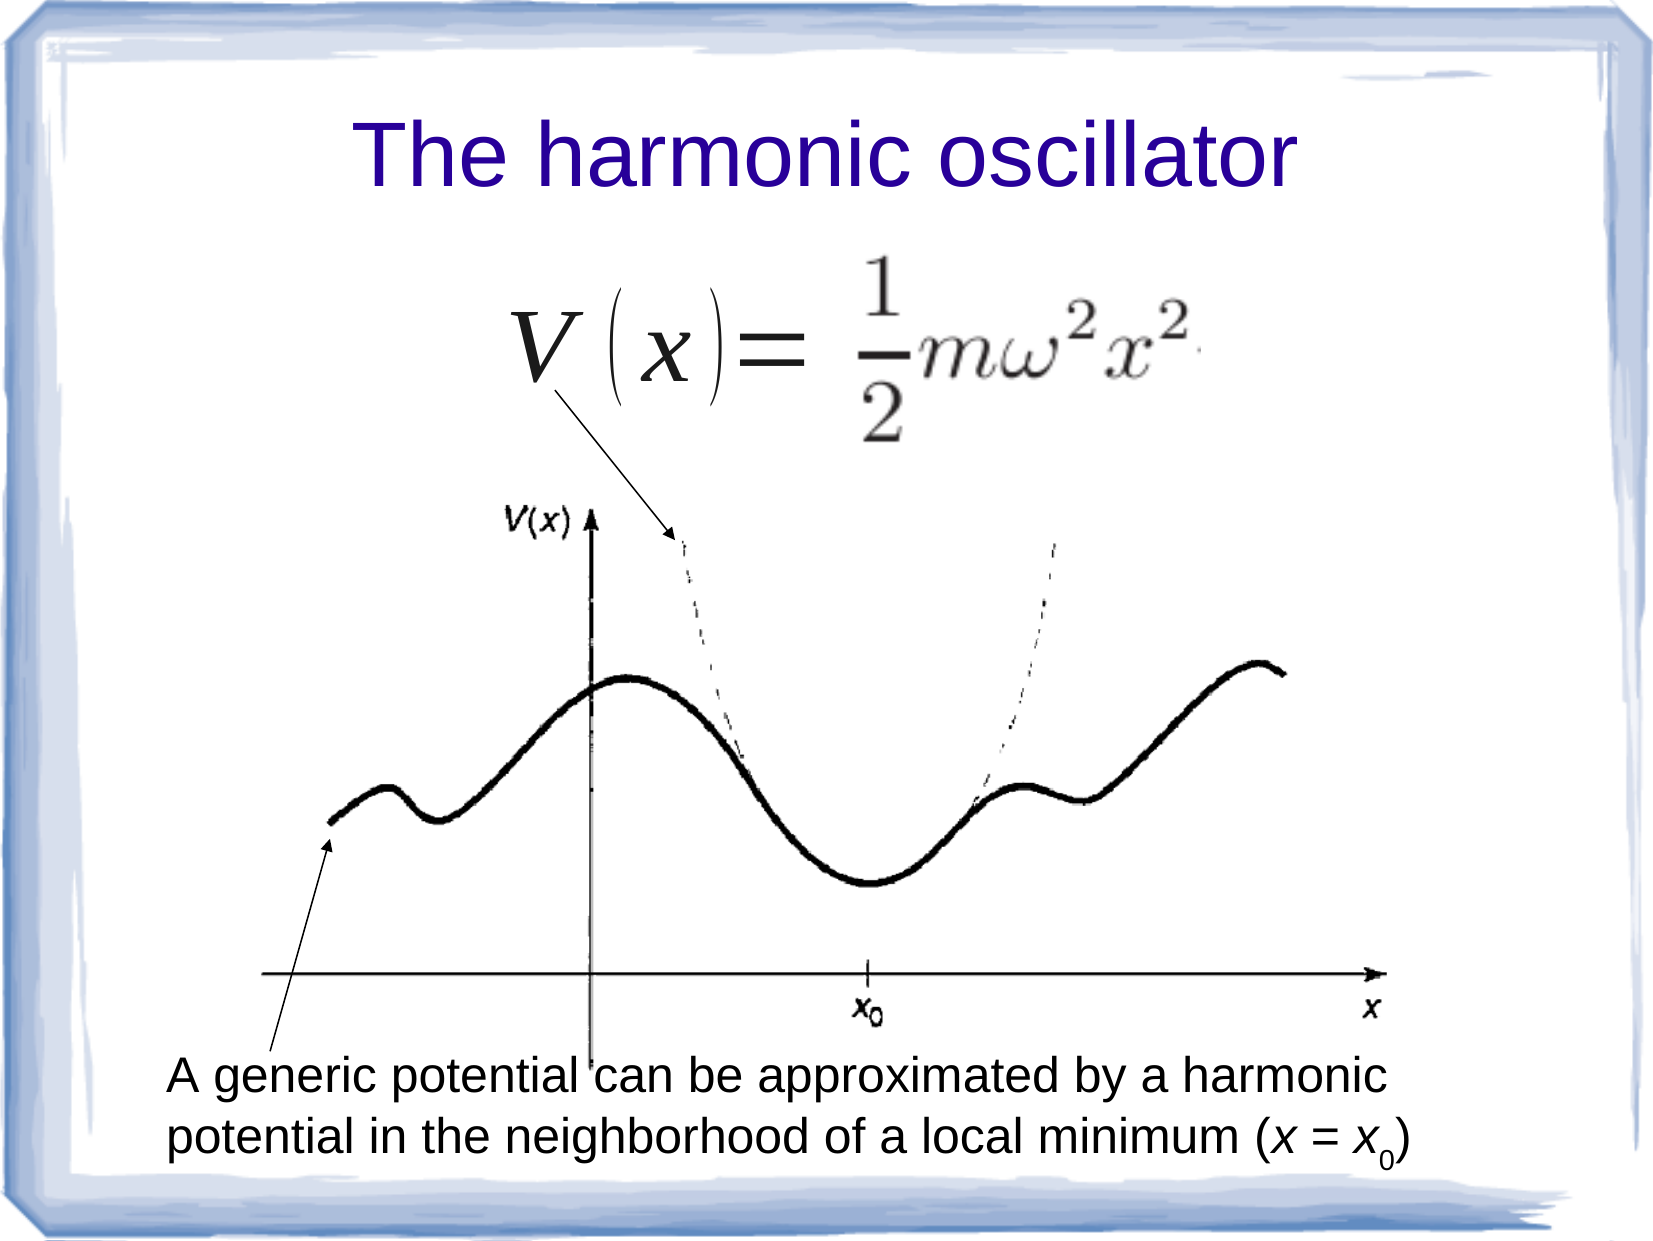

# The harmonic oscillator
A generic potential can be approximated by a harmonic potential in the neighborhood of a local minimum (x = x0)